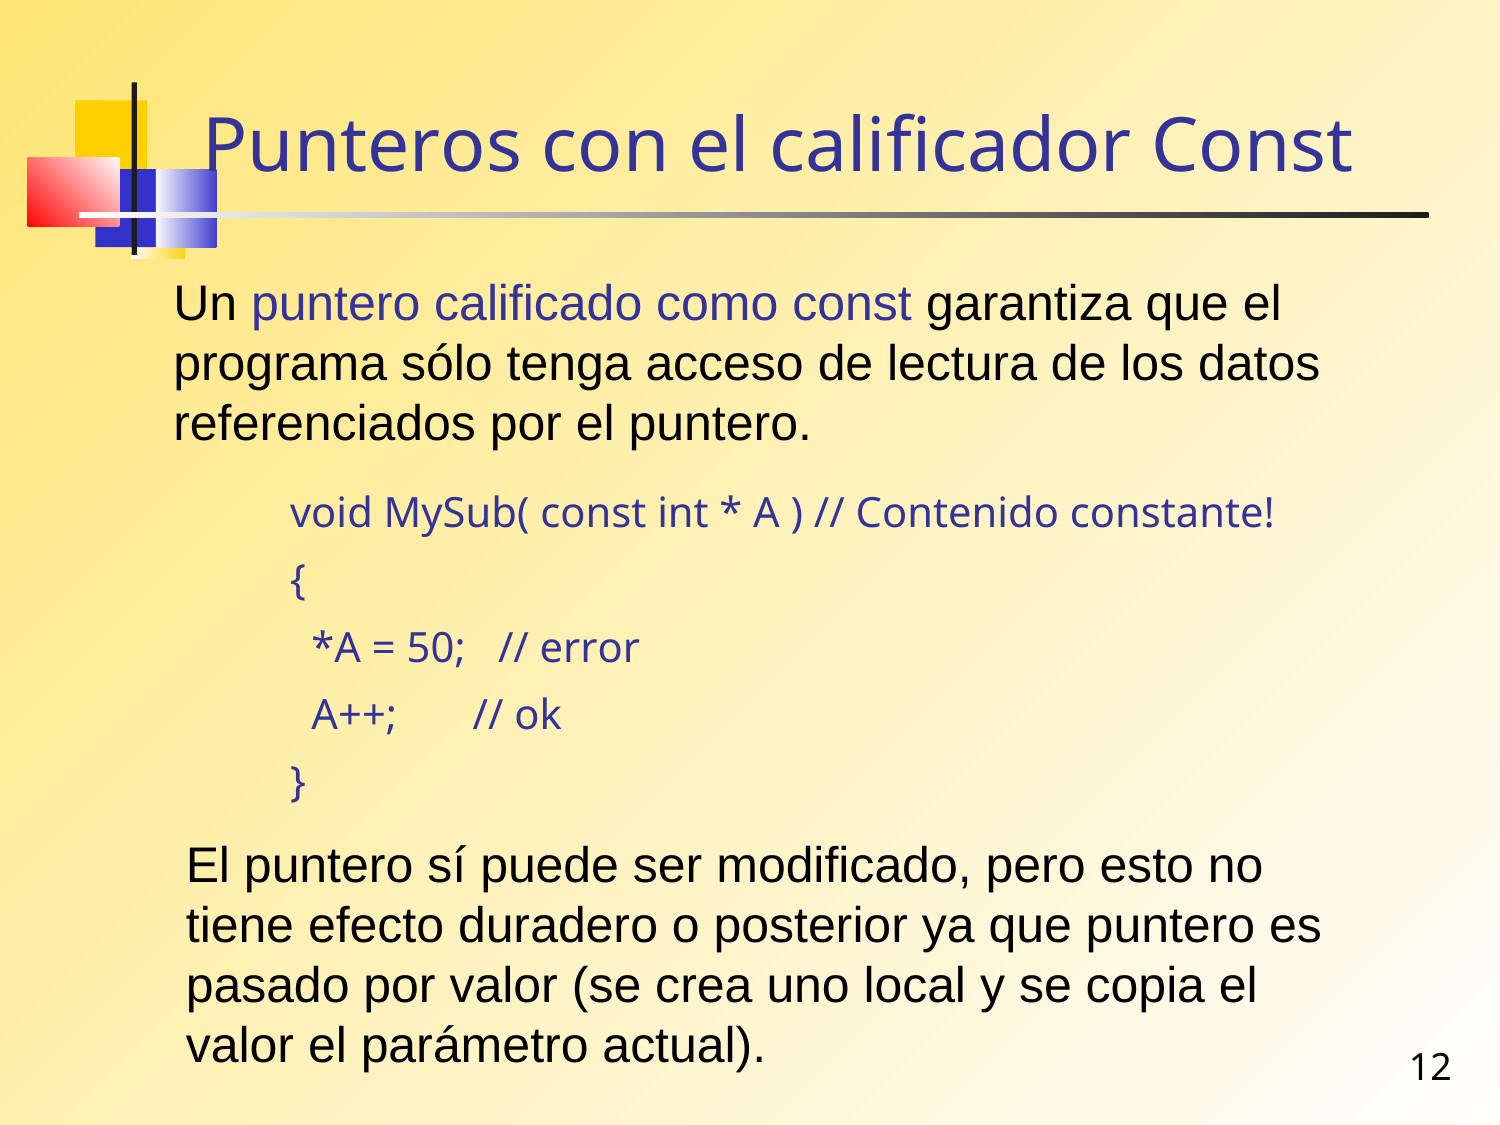

# Punteros con el calificador Const
Un puntero calificado como const garantiza que el programa sólo tenga acceso de lectura de los datos referenciados por el puntero.
void MySub( const int * A ) // Contenido constante!
{
 *A = 50; // error
 A++; // ok
}
El puntero sí puede ser modificado, pero esto no tiene efecto duradero o posterior ya que puntero es pasado por valor (se crea uno local y se copia el valor el parámetro actual).
12